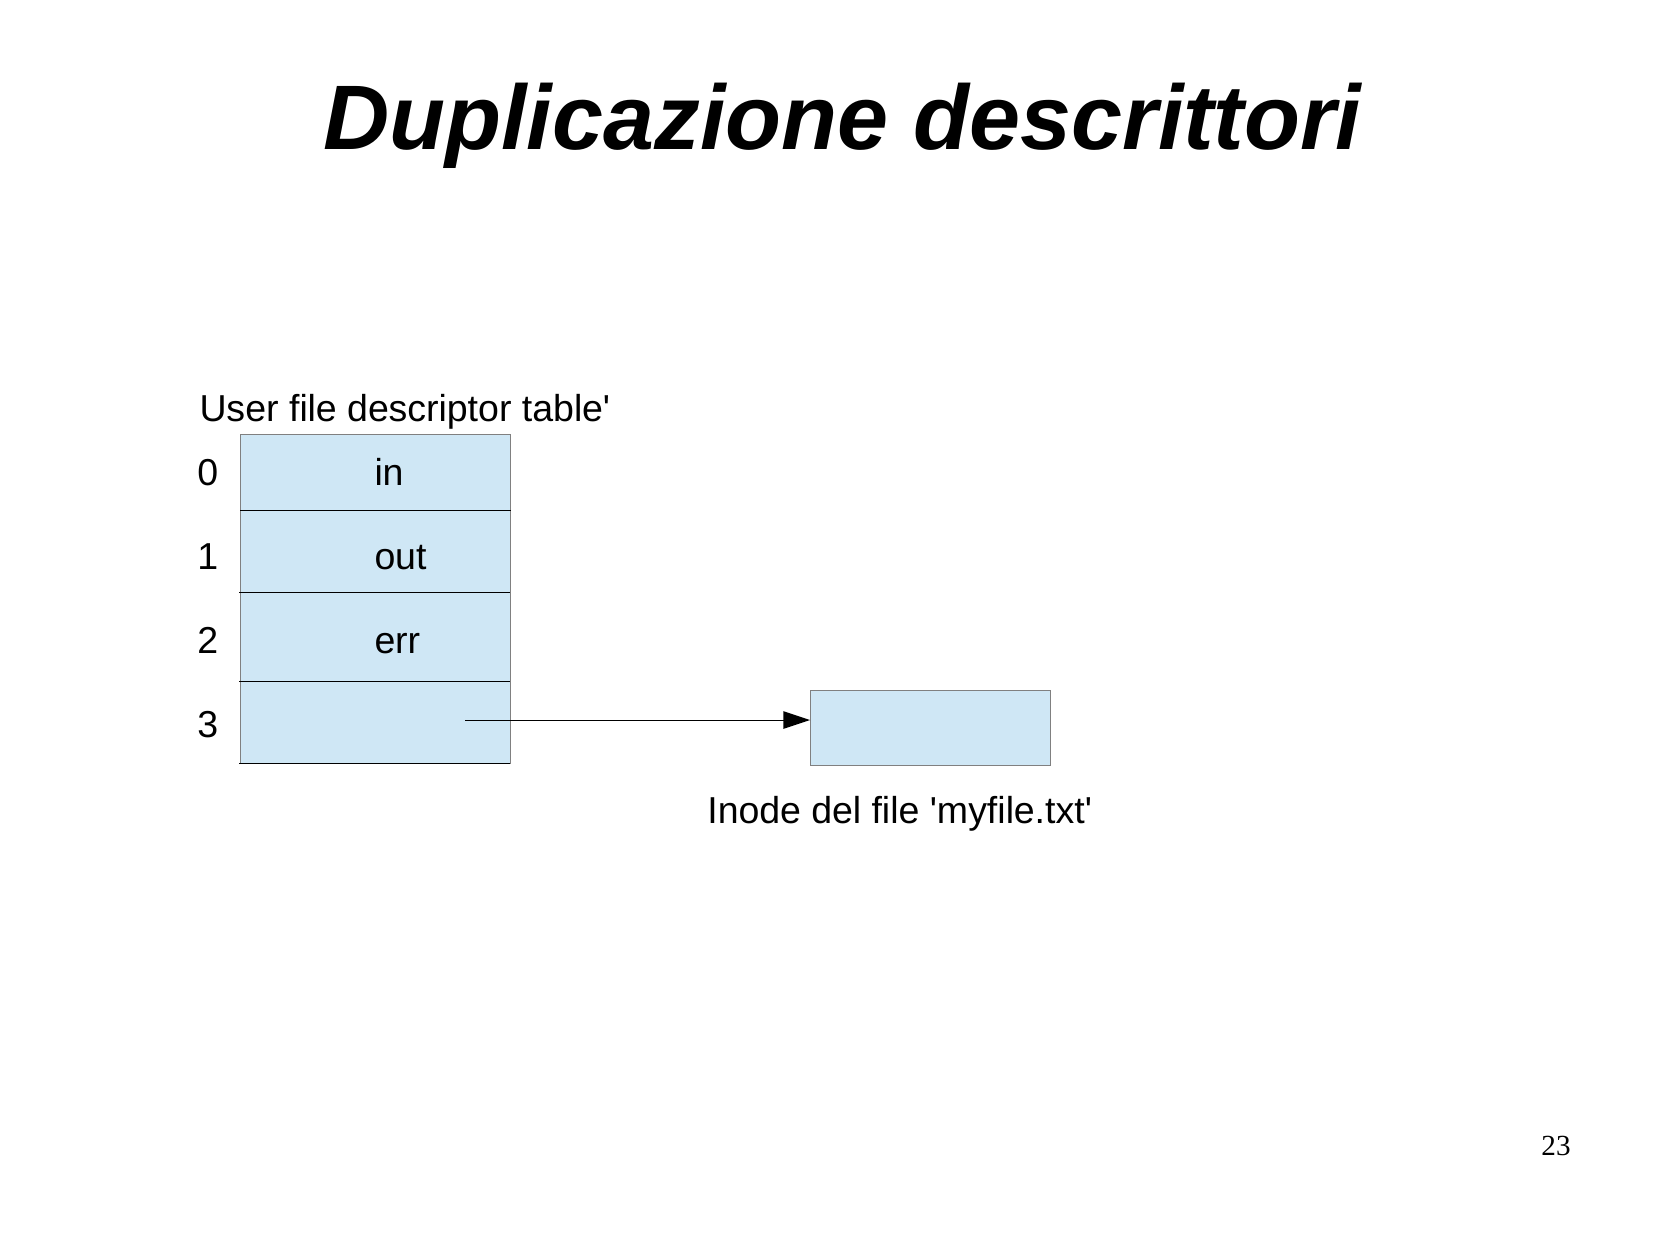

# Duplicazione descrittori
User file descriptor table'
0
1
2
3
in
out
err
Inode del file 'myfile.txt'
23